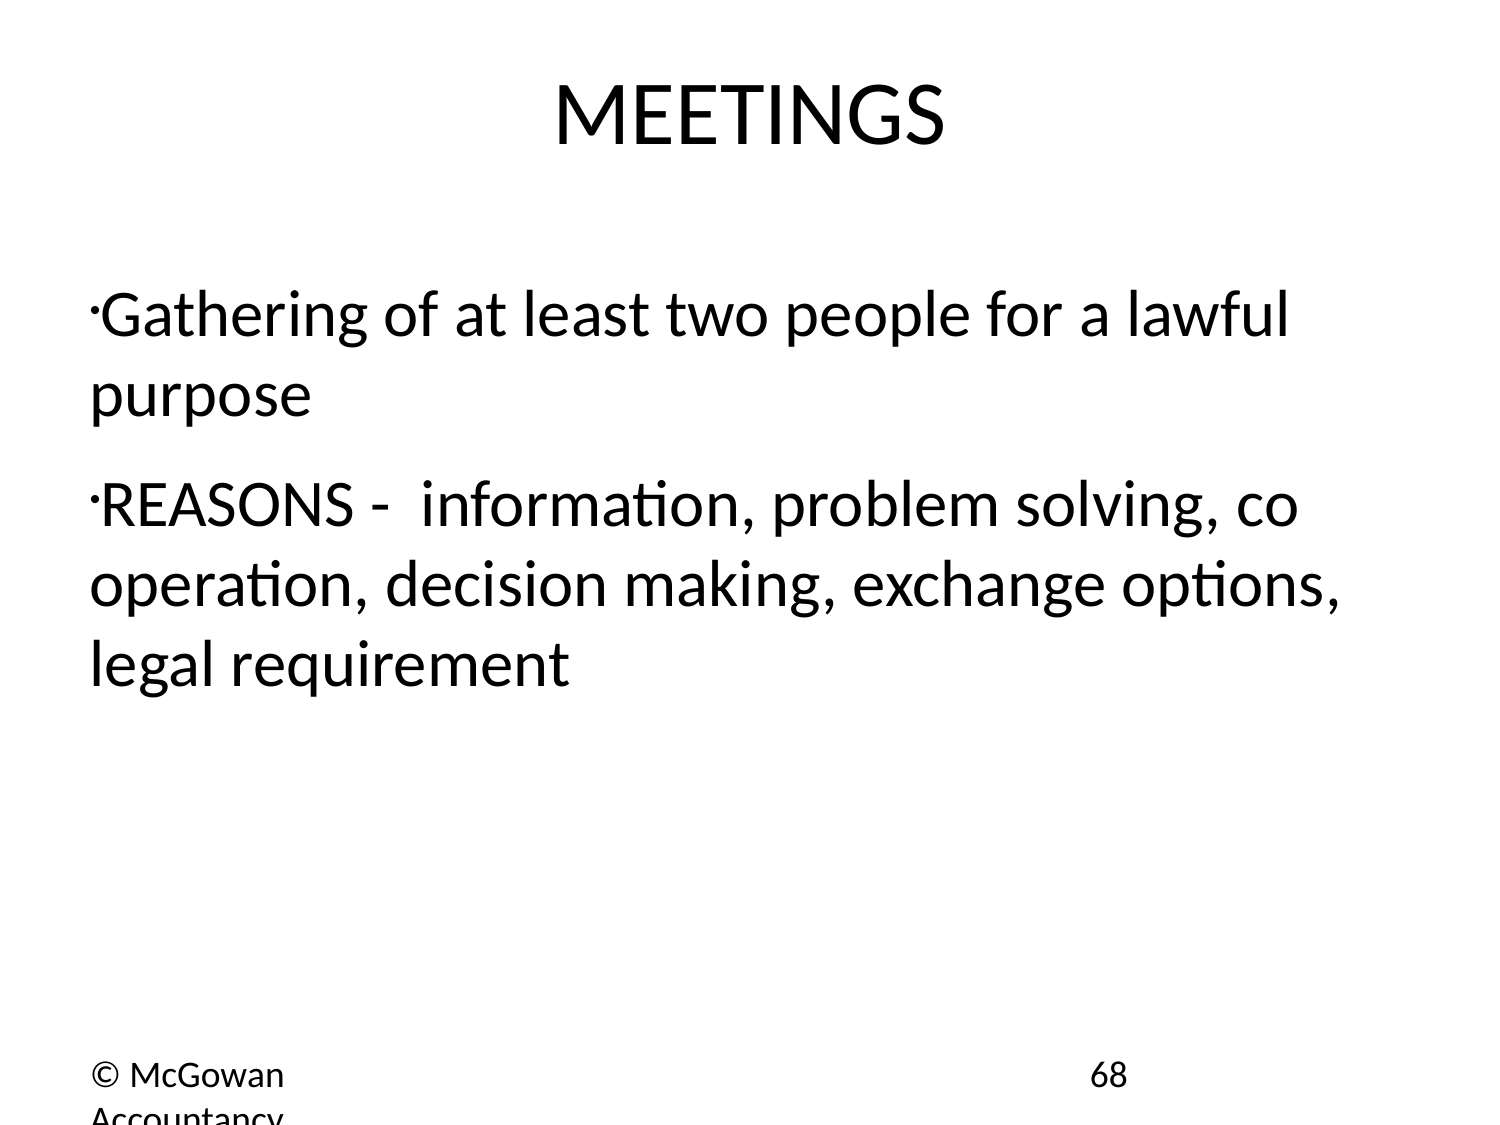

# MEETINGS
Gathering of at least two people for a lawful purpose
REASONS - information, problem solving, co operation, decision making, exchange options, legal requirement
© McGowan Accountancy Services
68